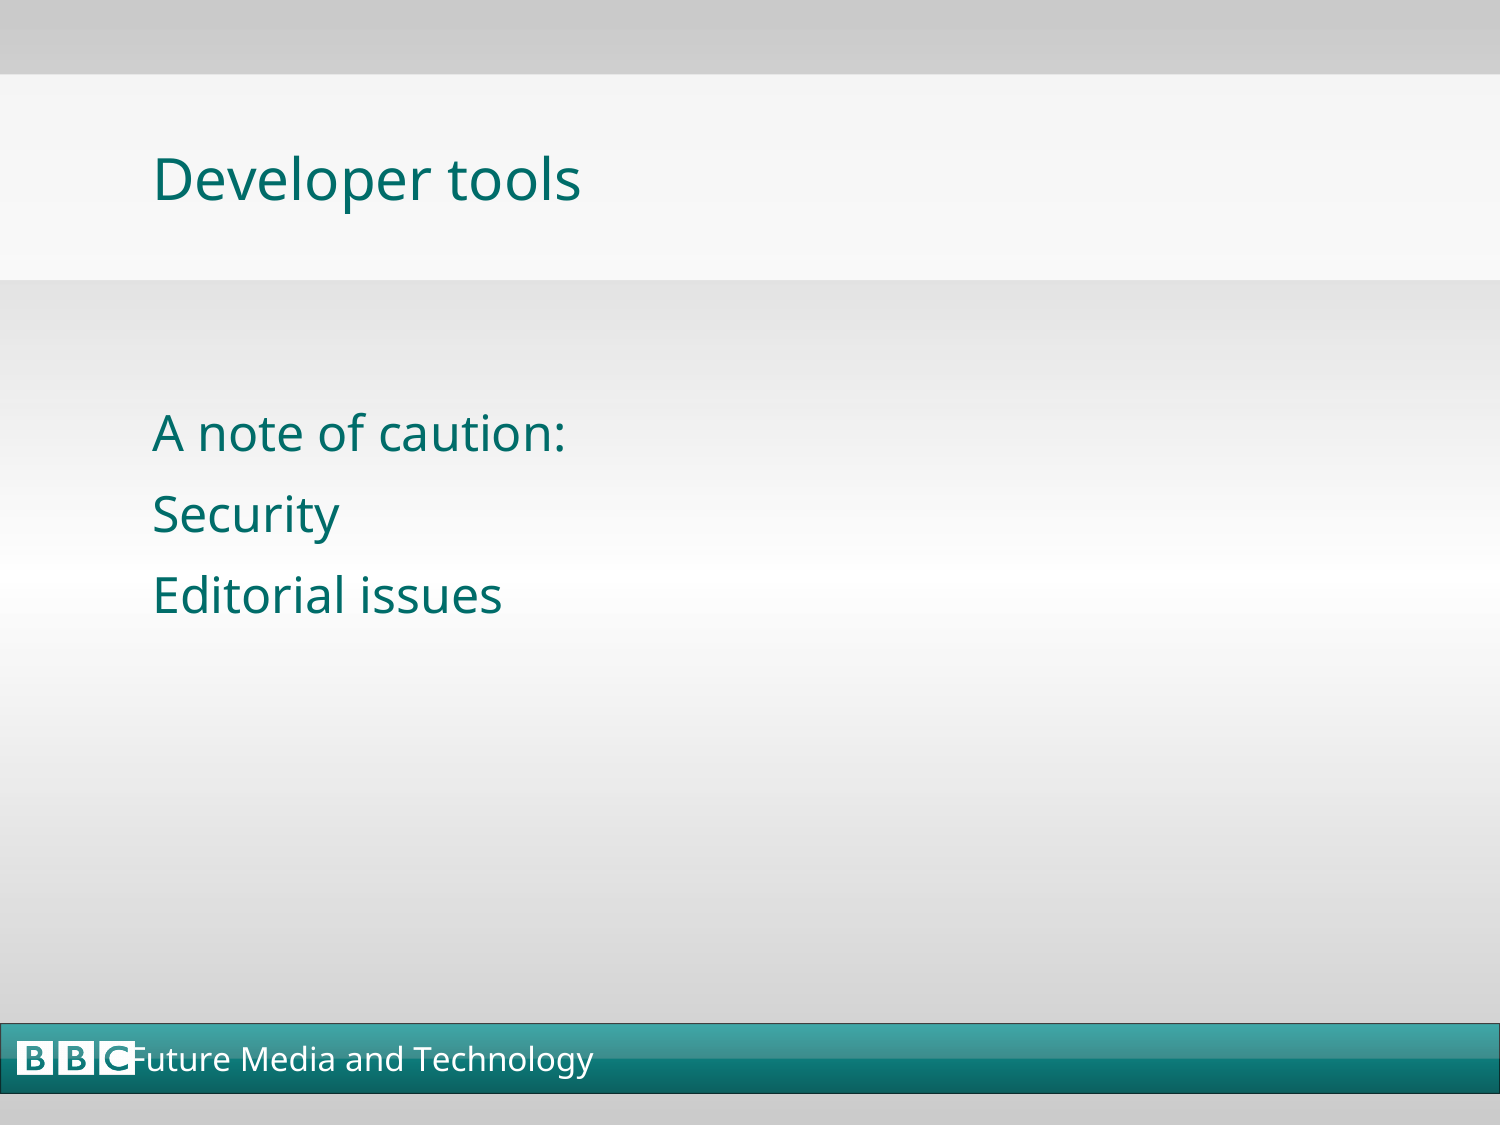

# Developer tools
A note of caution:
Security
Editorial issues